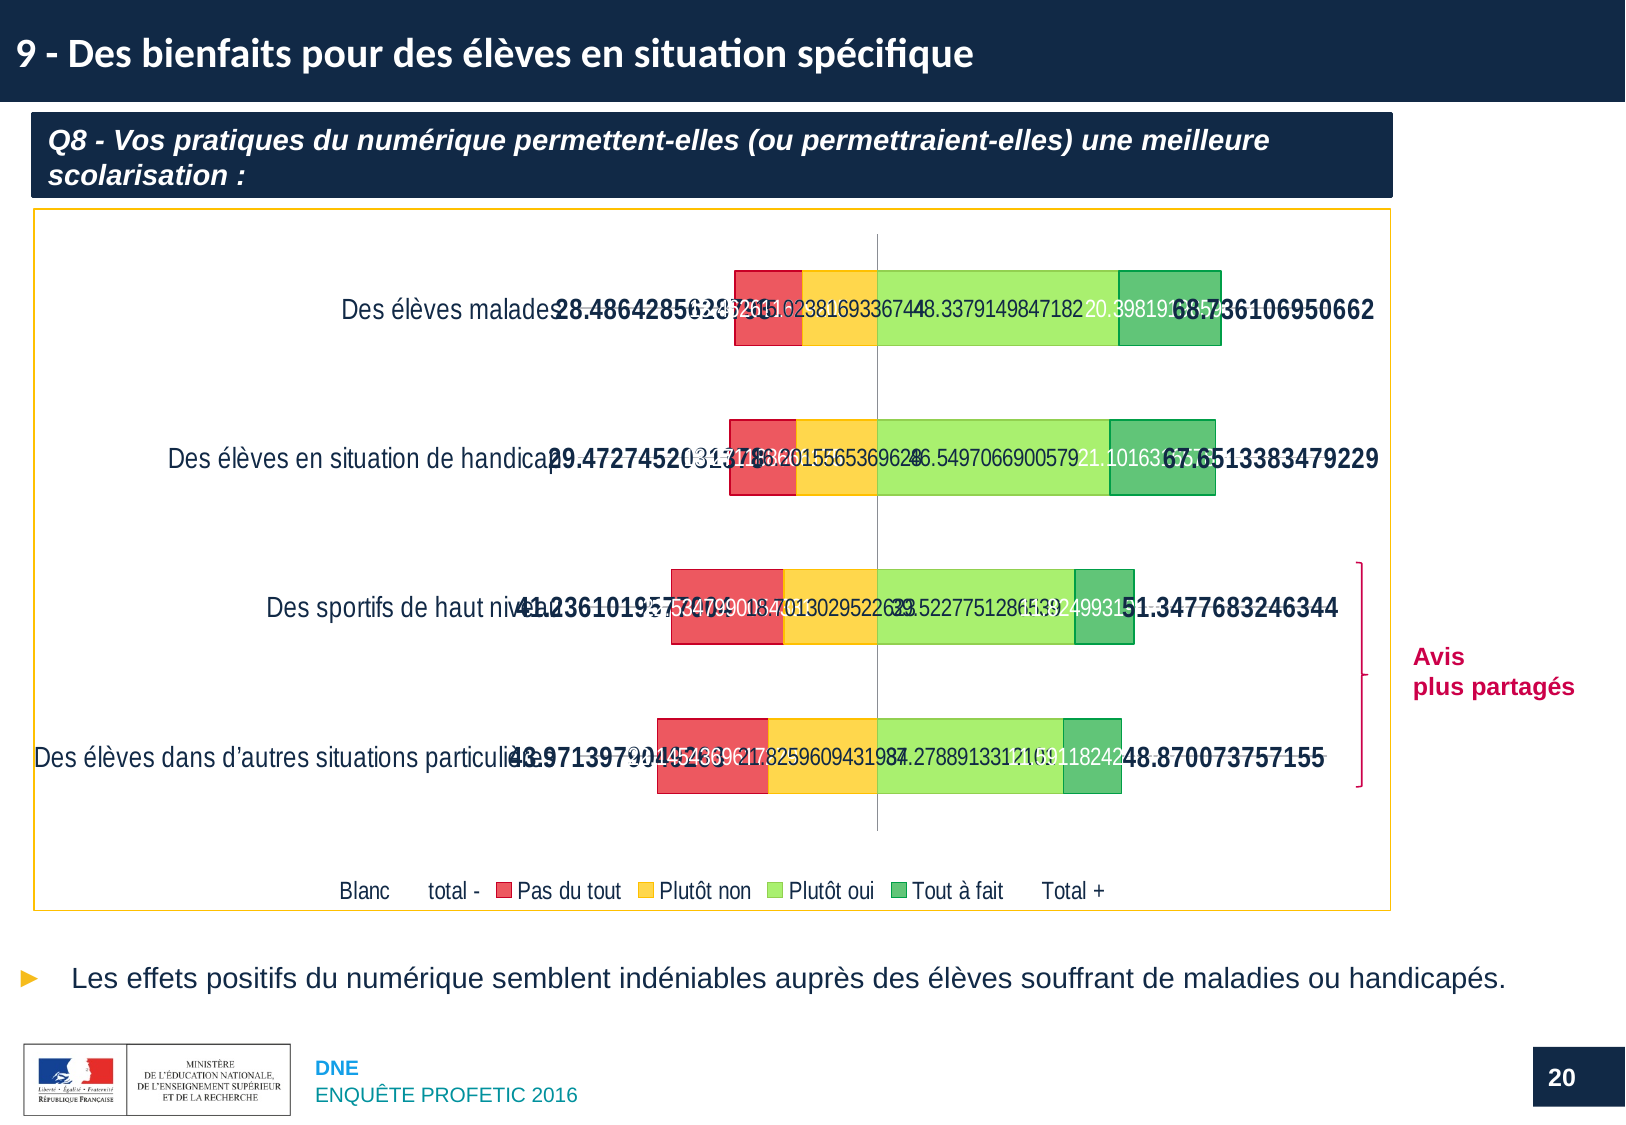

9 - Des bienfaits pour des élèves en situation spécifique
Q8 - Vos pratiques du numérique permettent-elles (ou permettraient-elles) une meilleure scolarisation :
### Chart
| Category | Blanc | total - | Pas du tout | Plutôt non | Plutôt oui | Tout à fait | Total + |
|---|---|---|---|---|---|---|---|
| Des élèves dans d’autres situations particulières | 12.0572041901474 | 43.9713979049263 | 22.1454369617279 | 21.8259609431984 | 37.2788913312101 | 11.5911824259449 | 48.870073757155 |
| Des sportifs de haut niveau | 17.5277960845992 | 41.2361019577004 | 22.5347990054381 | 18.7013029522623 | 39.5227751286539 | 11.8249931959807 | 51.3477683246344 |
| Des élèves en situation de handicap | 41.054509593724 | 29.4727452031378 | 13.271188666175 | 16.2015565369628 | 46.5497066900579 | 21.1016316578653 | 67.6513383479229 |
| Des élèves malades | 43.0271428742414 | 28.4864285628793 | 13.462611629205 | 15.0238169336744 | 48.3379149847182 | 20.3981919659437 | 68.736106950662 |
Avis
plus partagés
# Les effets positifs du numérique semblent indéniables auprès des élèves souffrant de maladies ou handicapés.
20